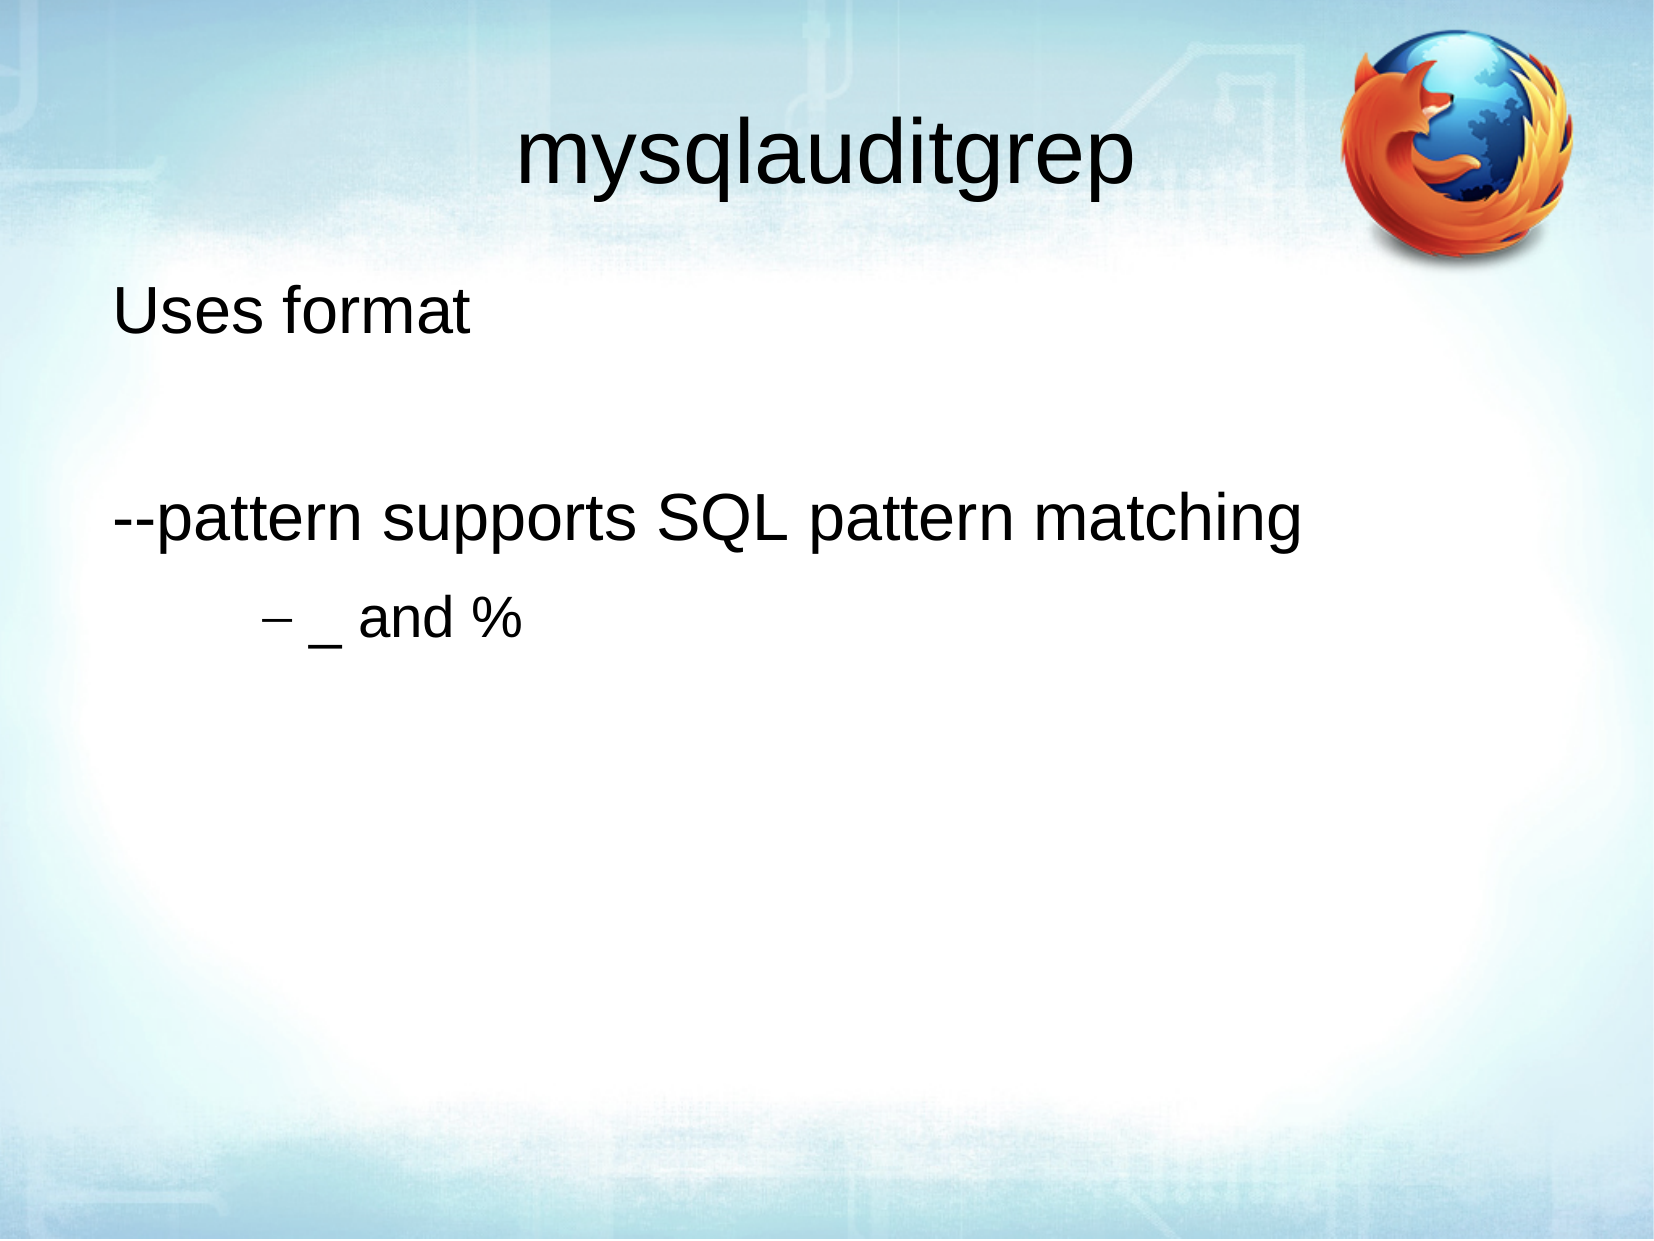

# mysqlauditgrep
Uses format
--pattern supports SQL pattern matching
_ and %